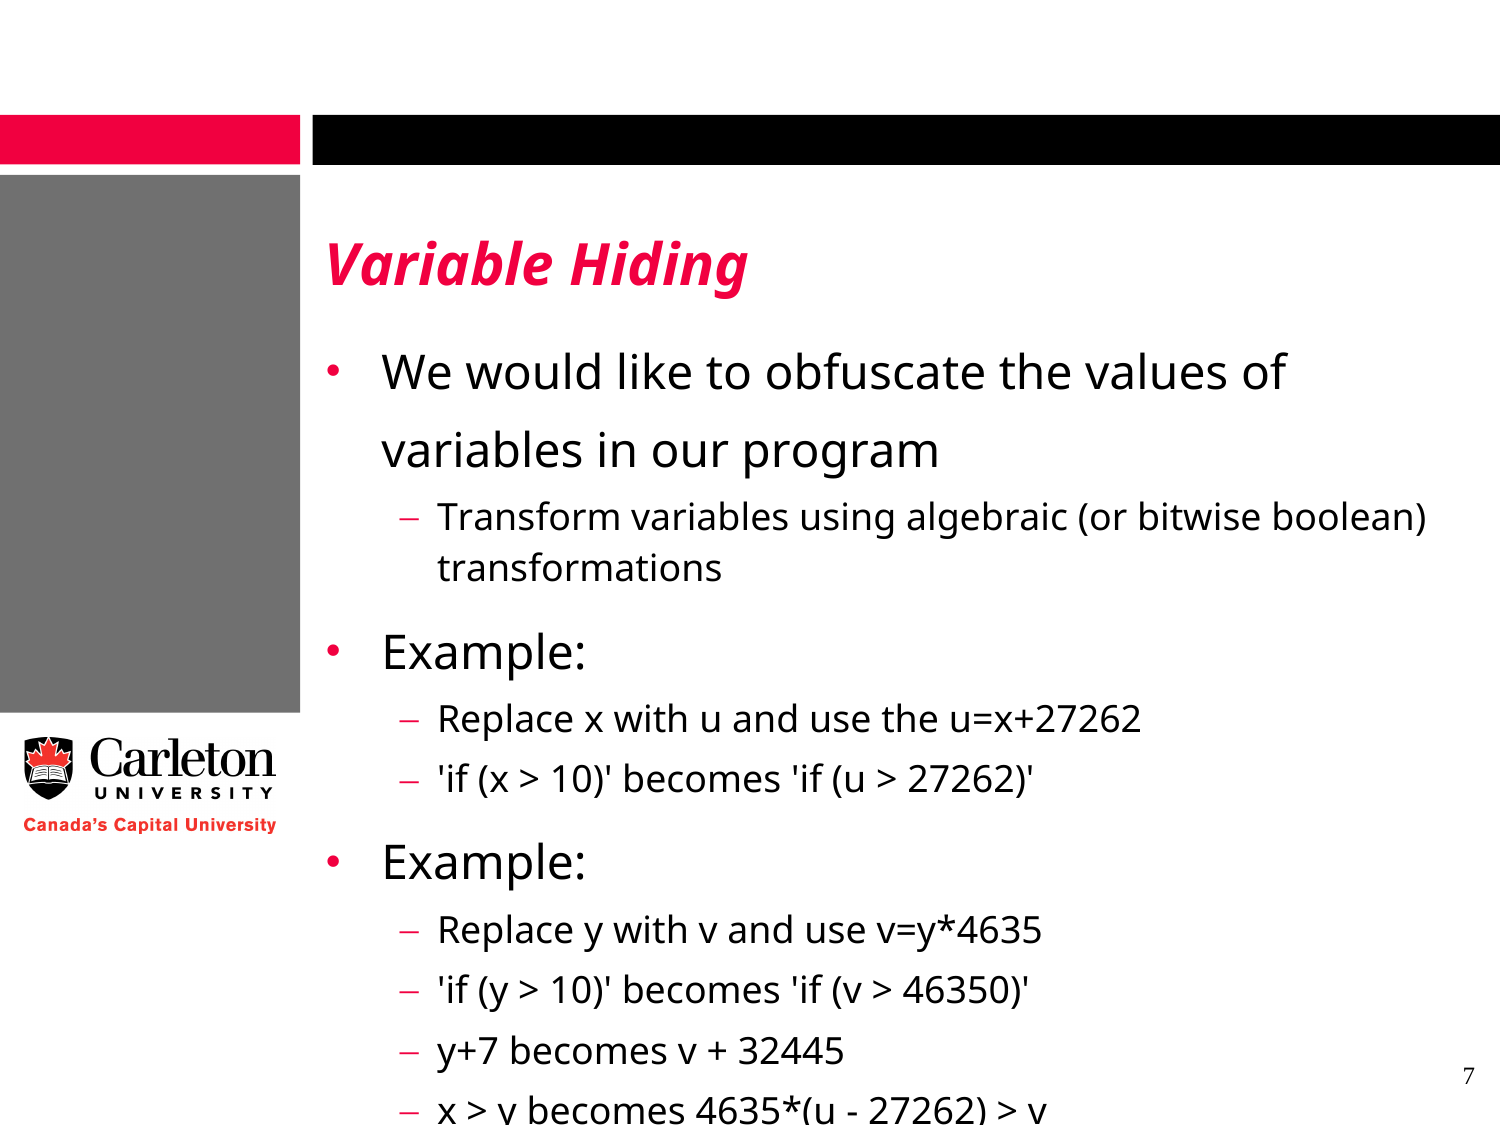

# Variable Hiding
We would like to obfuscate the values of variables in our program
Transform variables using algebraic (or bitwise boolean) transformations
Example:
Replace x with u and use the u=x+27262
'if (x > 10)' becomes 'if (u > 27262)'
Example:
Replace y with v and use v=y*4635
'if (y > 10)' becomes 'if (v > 46350)'
y+7 becomes v + 32445
x > y becomes 4635*(u - 27262) > v
7